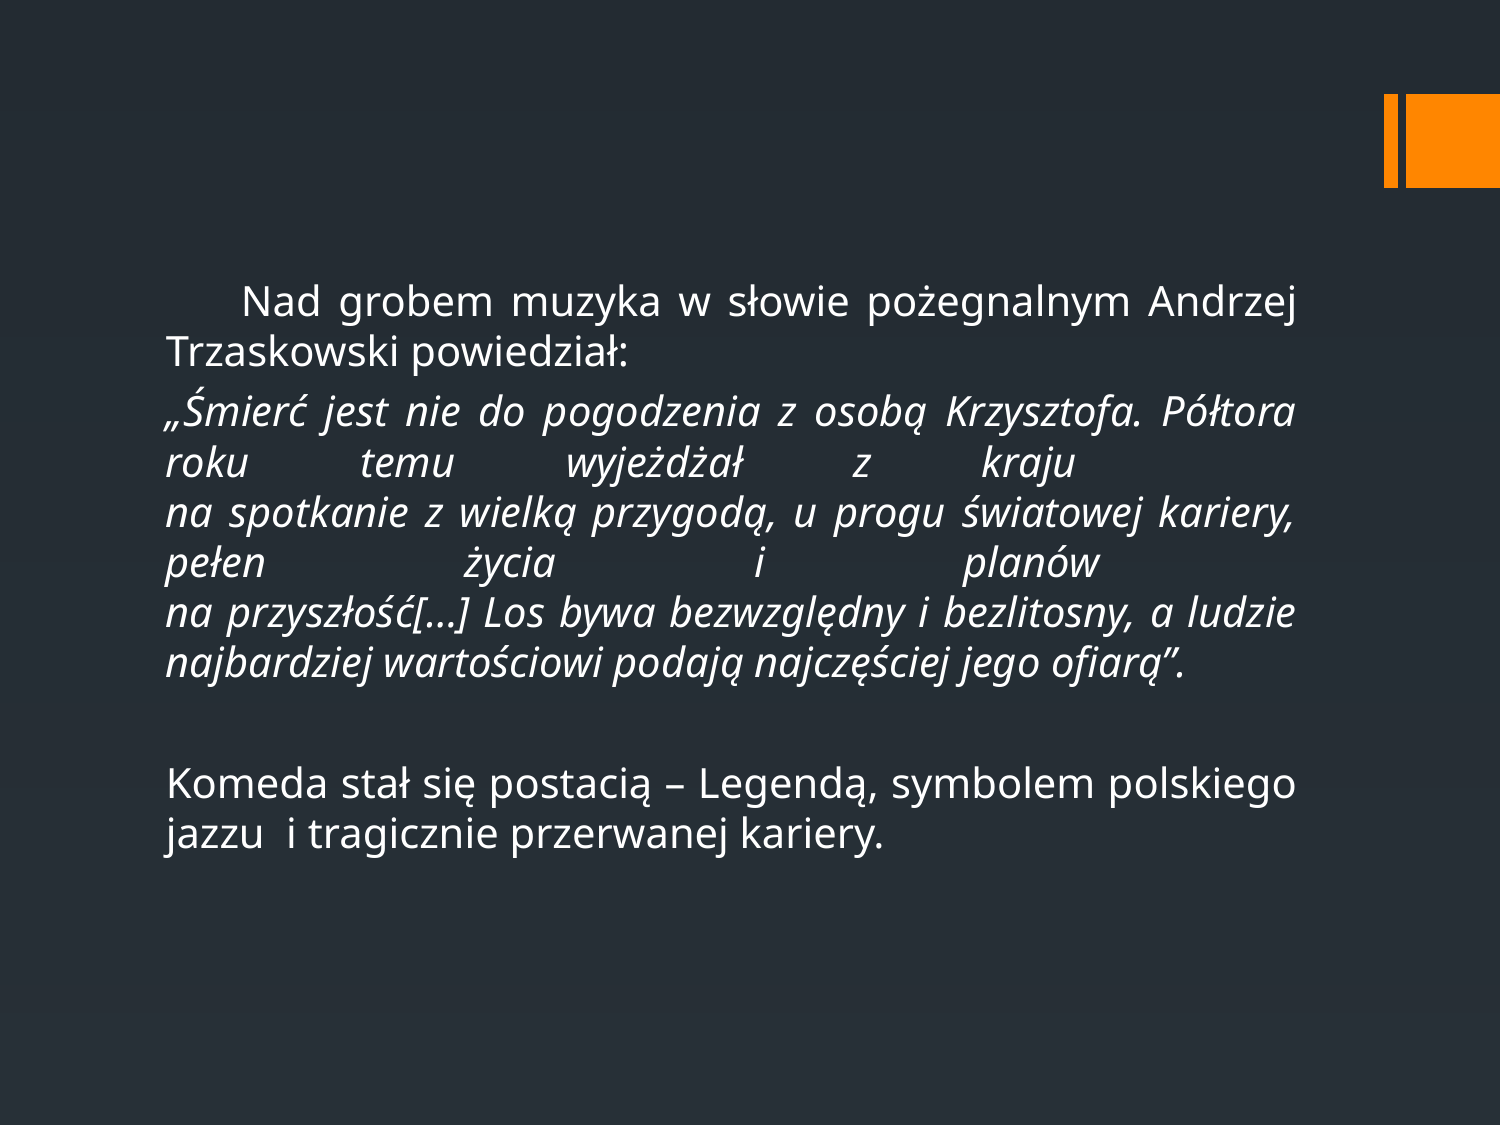

# Nad grobem muzyka w słowie pożegnalnym Andrzej Trzaskowski powiedział:
„Śmierć jest nie do pogodzenia z osobą Krzysztofa. Półtora roku temu wyjeżdżał z kraju
na spotkanie z wielką przygodą, u progu światowej kariery, pełen życia i planów
na przyszłość[…] Los bywa bezwzględny i bezlitosny, a ludzie najbardziej wartościowi podają najczęściej jego ofiarą”.
Komeda stał się postacią – Legendą, symbolem polskiego jazzu i tragicznie przerwanej kariery.